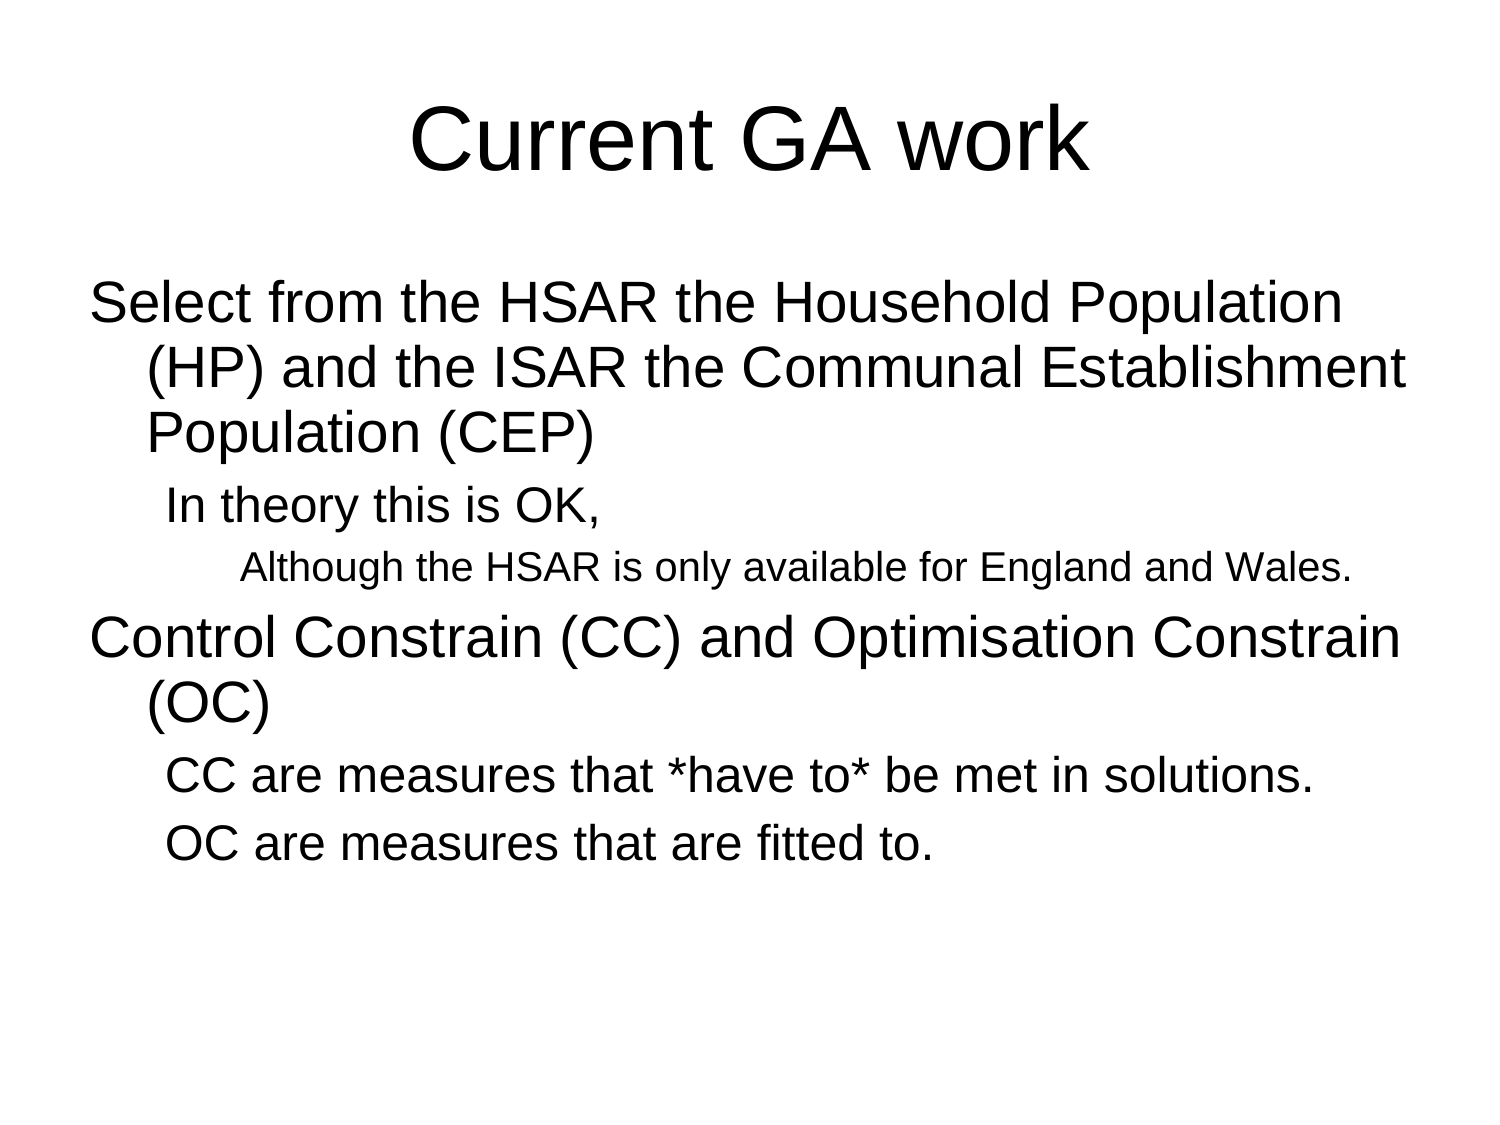

# Current GA work
Select from the HSAR the Household Population (HP) and the ISAR the Communal Establishment Population (CEP)
In theory this is OK,
Although the HSAR is only available for England and Wales.
Control Constrain (CC) and Optimisation Constrain (OC)
CC are measures that *have to* be met in solutions.
OC are measures that are fitted to.